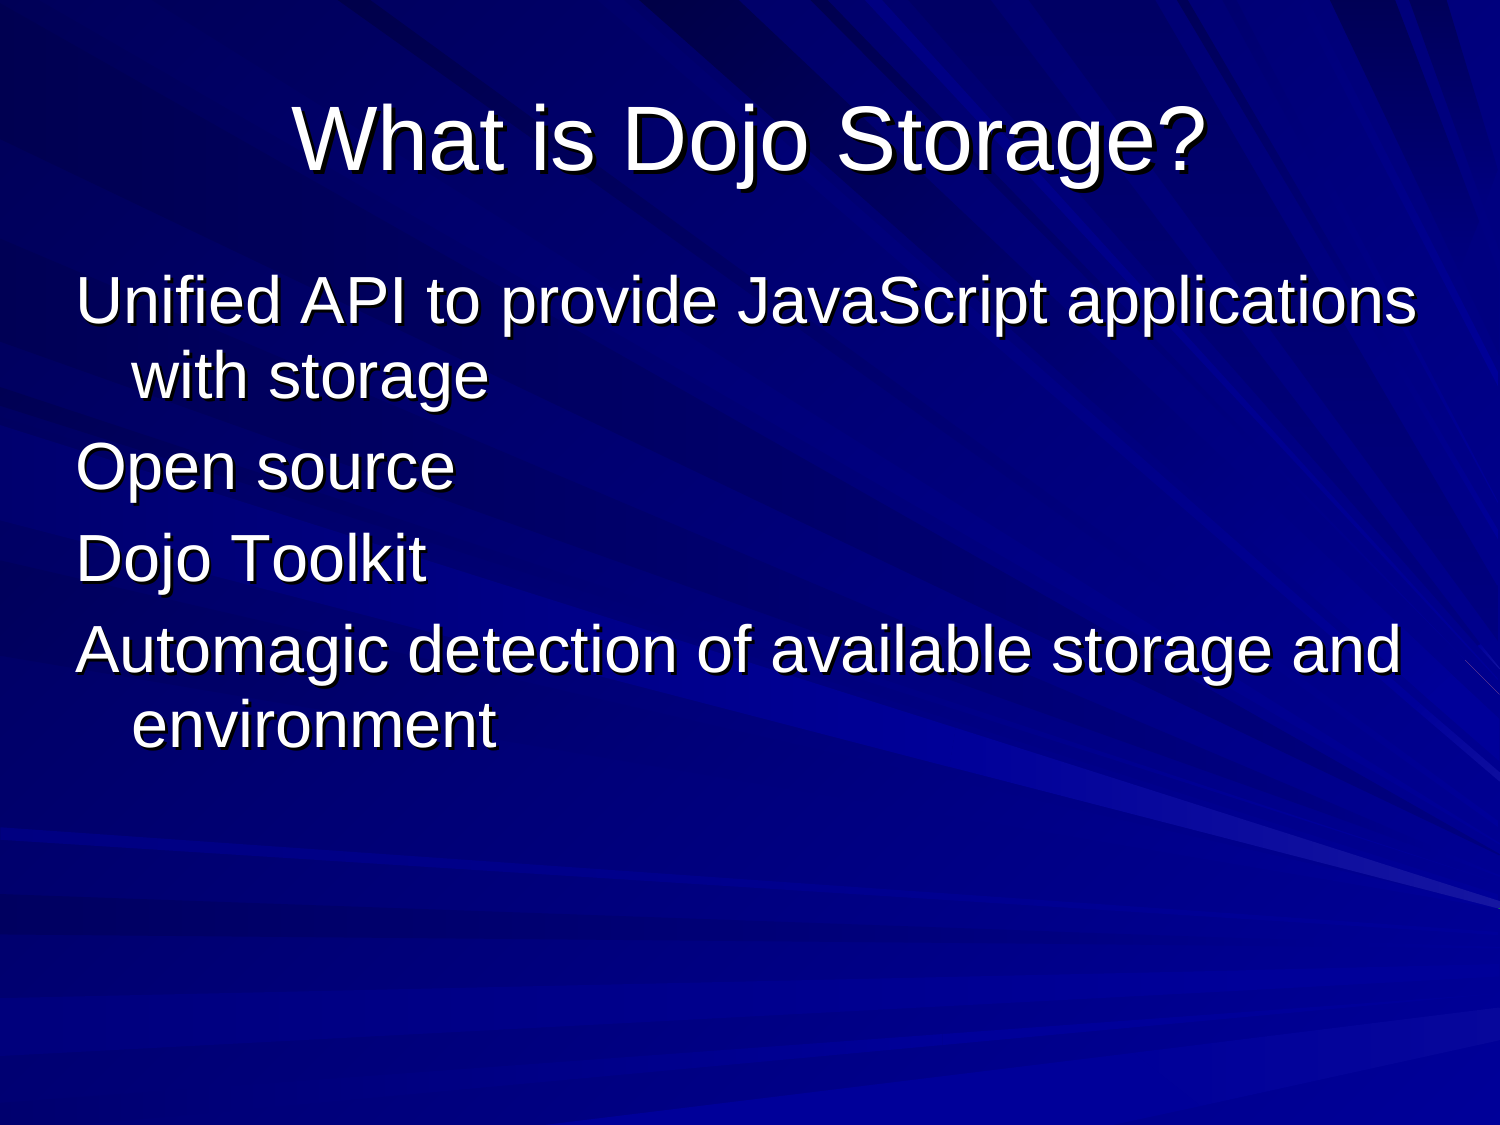

# What is Dojo Storage?
Unified API to provide JavaScript applications with storage
Open source
Dojo Toolkit
Automagic detection of available storage and environment